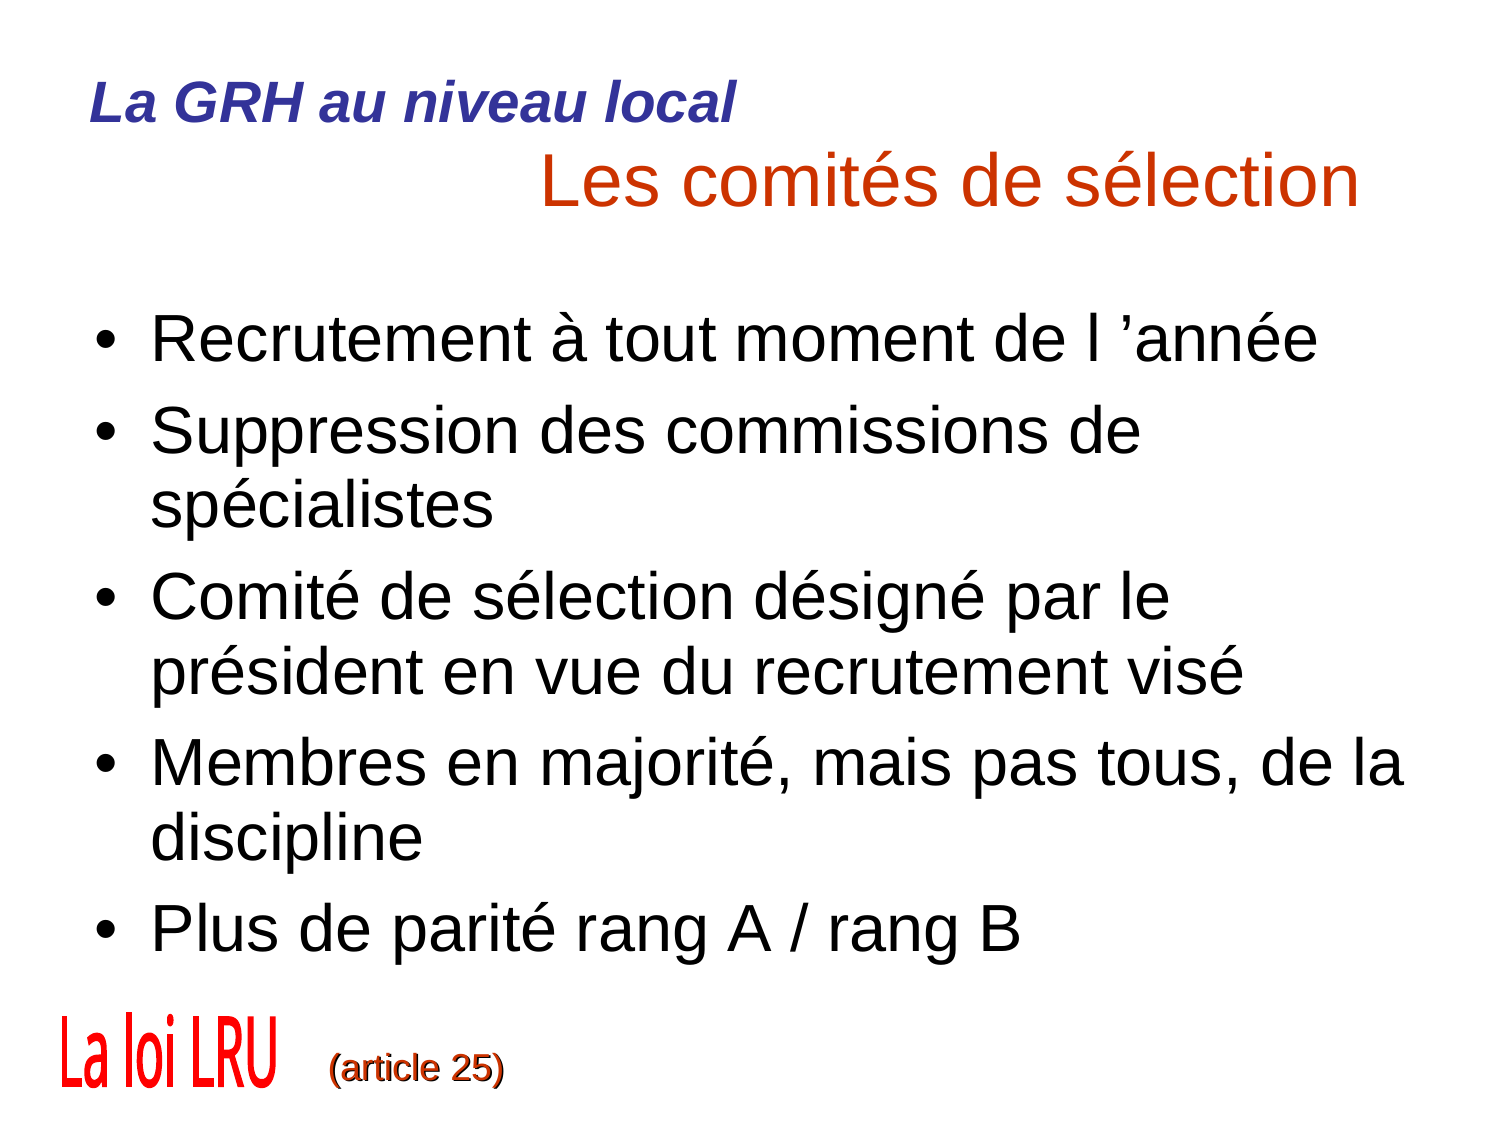

# La GRH au niveau local Les comités de sélection
Recrutement à tout moment de l ’année
Suppression des commissions de spécialistes
Comité de sélection désigné par le président en vue du recrutement visé
Membres en majorité, mais pas tous, de la discipline
Plus de parité rang A / rang B
La loi LRU
(article 25)